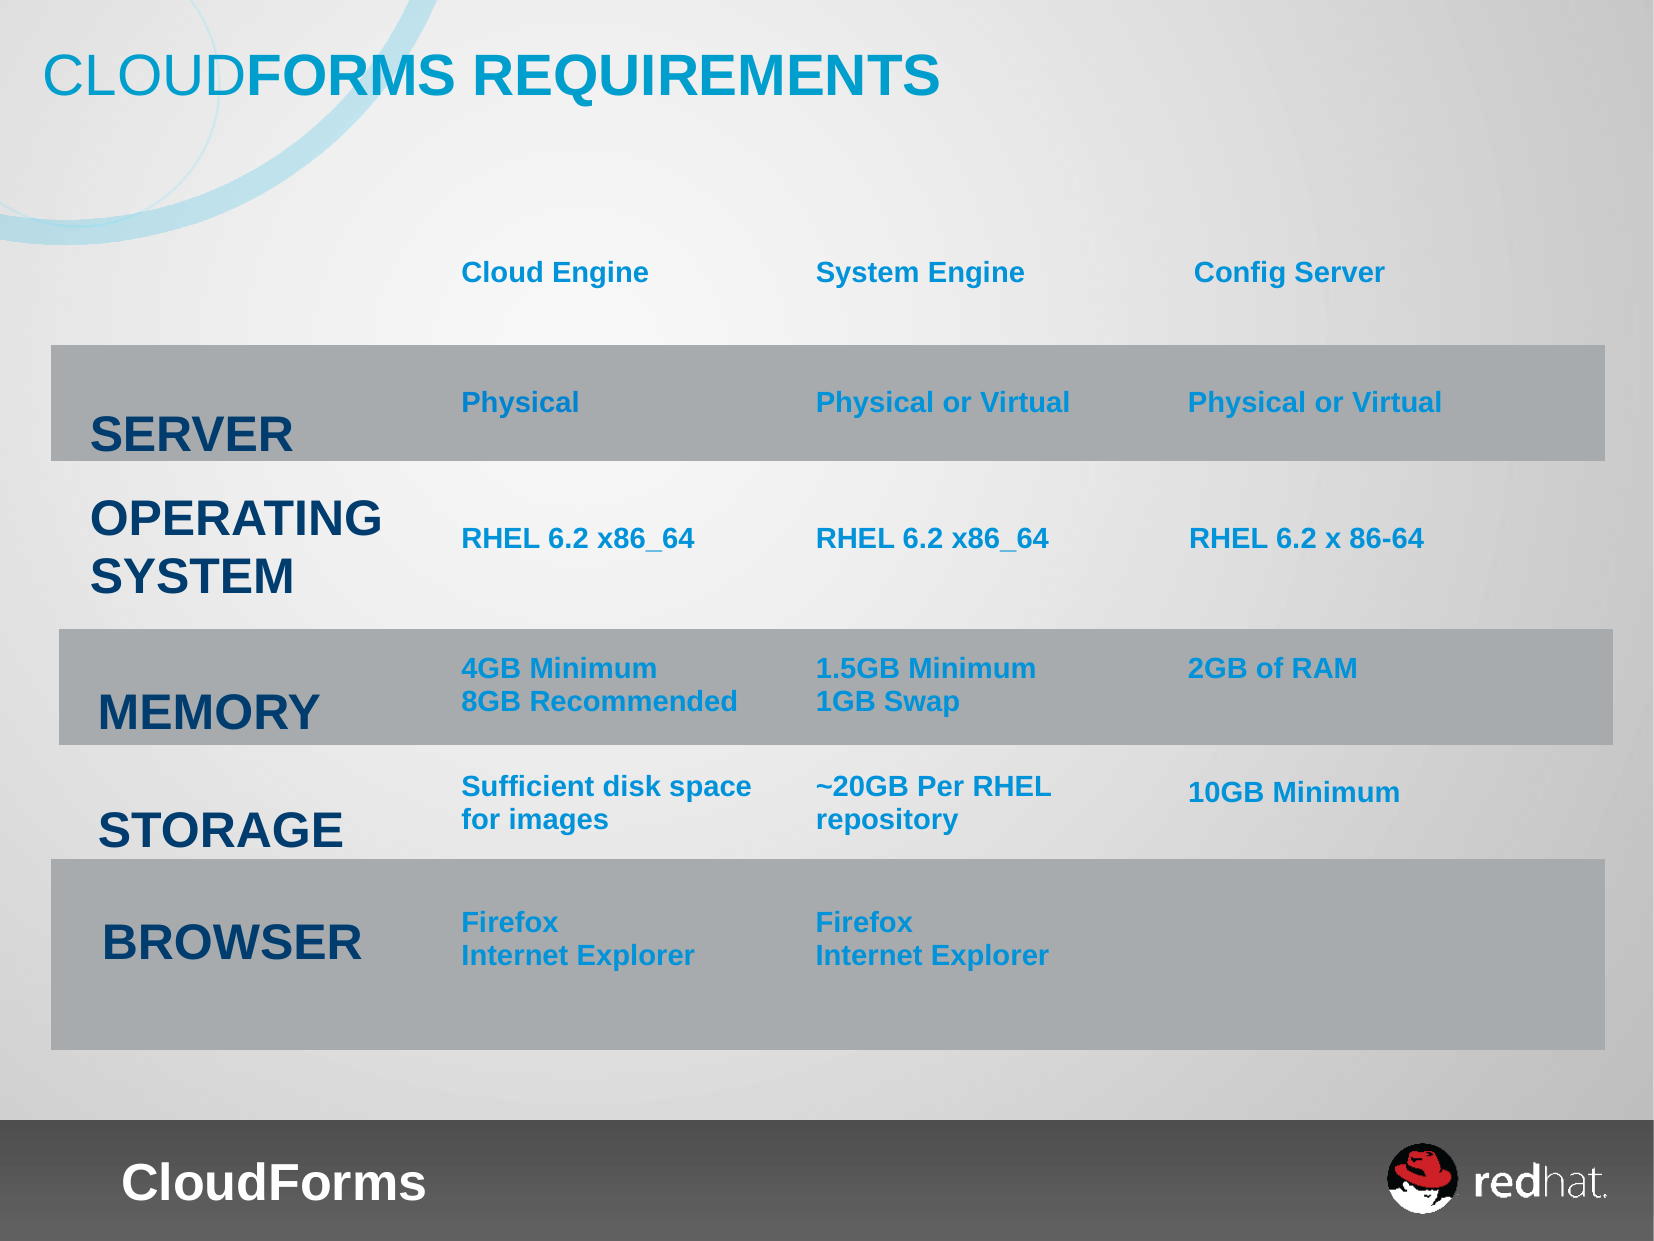

CLOUDFORMS REQUIREMENTS
Cloud Engine
System Engine
Config Server
SERVER
Physical
Physical or Virtual
Physical or Virtual
OPERATING
SYSTEM
RHEL 6.2 x86_64
RHEL 6.2 x86_64
RHEL 6.2 x 86-64
4GB Minimum
8GB Recommended
1.5GB Minimum
1GB Swap
2GB of RAM
MEMORY
Sufficient disk space
for images
~20GB Per RHEL
repository
STORAGE
10GB Minimum
BROWSER
Firefox
Internet Explorer
Firefox
Internet Explorer